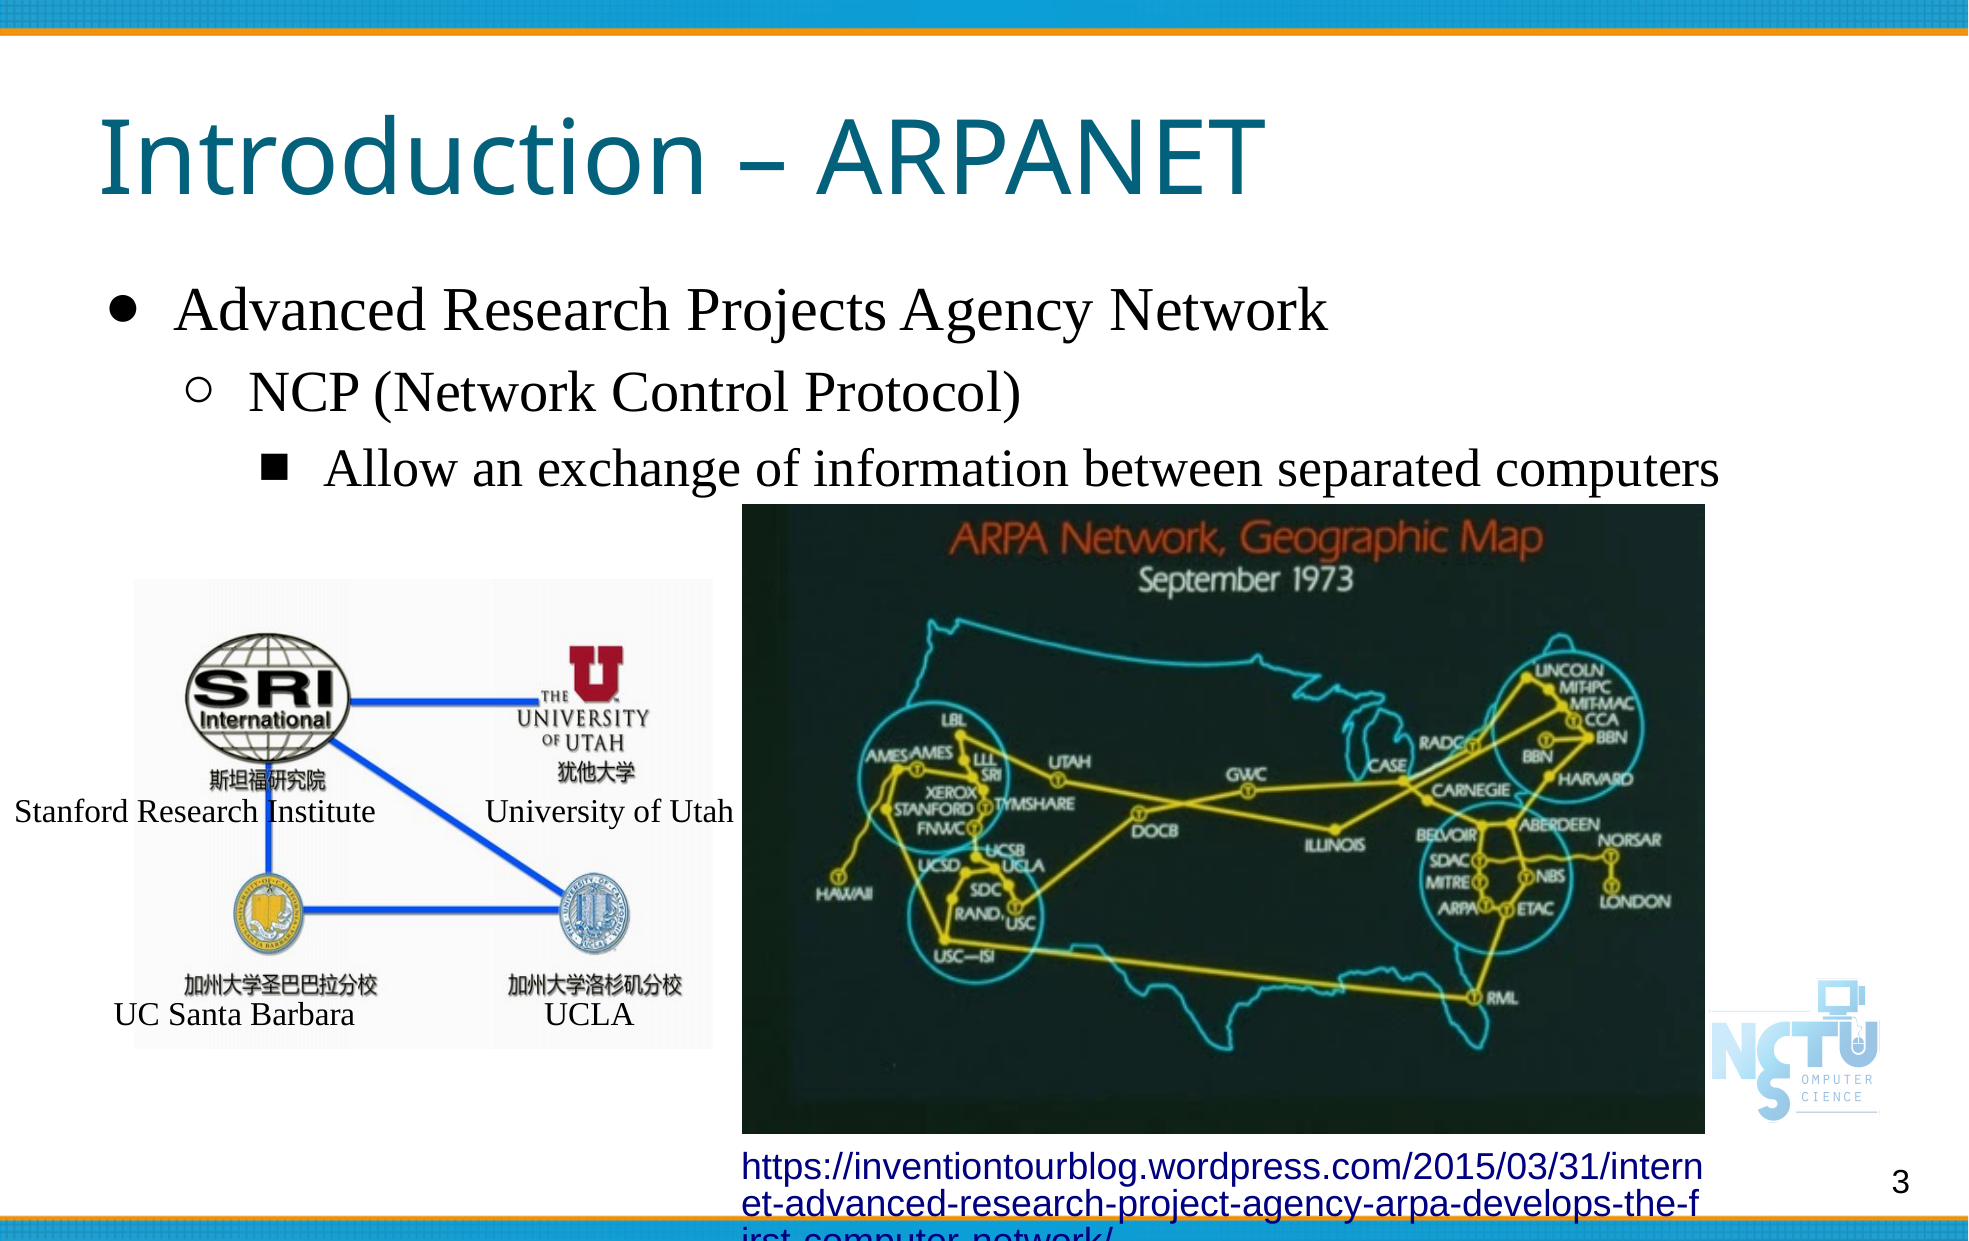

# Introduction – ARPANET
Advanced Research Projects Agency Network
NCP (Network Control Protocol)
Allow an exchange of information between separated computers
Stanford Research Institute
University of Utah
UC Santa Barbara
UCLA
https://inventiontourblog.wordpress.com/2015/03/31/internet-advanced-research-project-agency-arpa-develops-the-first-computer-network/